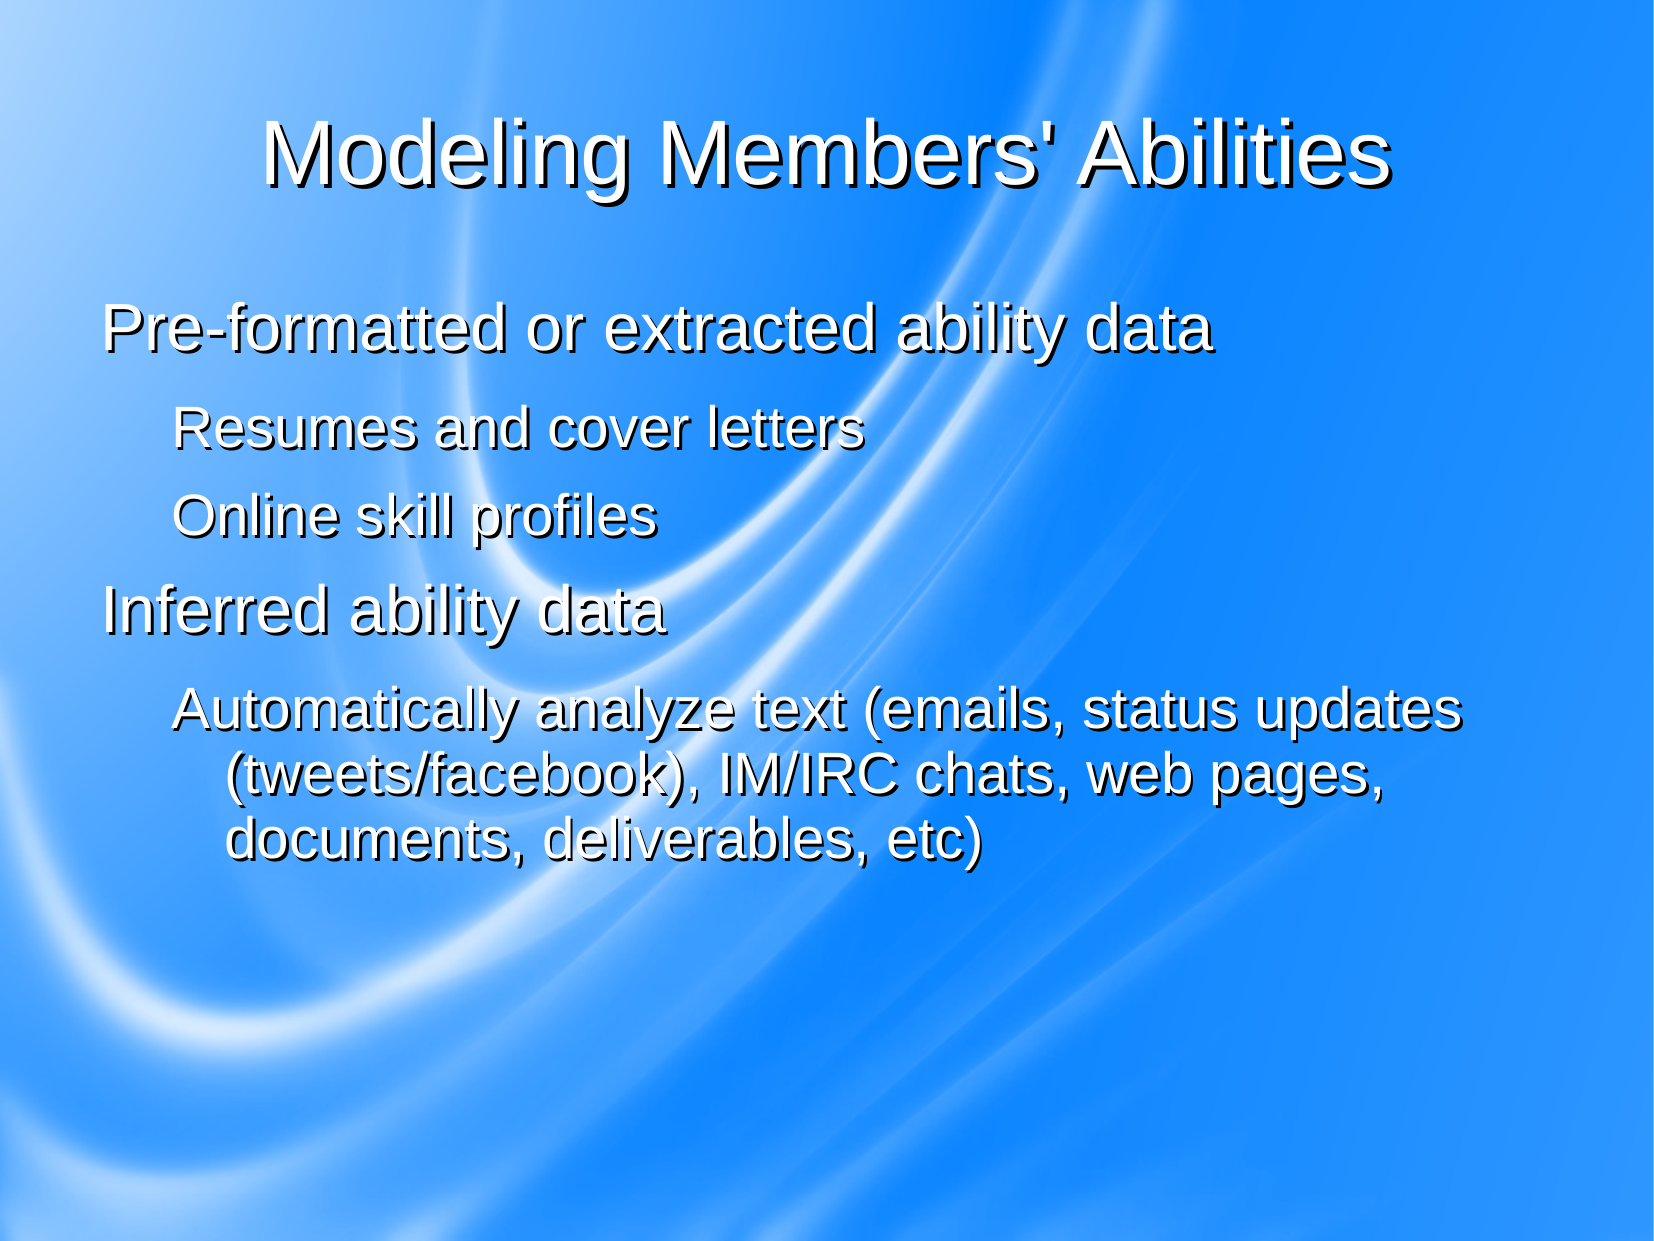

# Modeling Members' Abilities
Pre-formatted or extracted ability data
Resumes and cover letters
Online skill profiles
Inferred ability data
Automatically analyze text (emails, status updates (tweets/facebook), IM/IRC chats, web pages, documents, deliverables, etc)